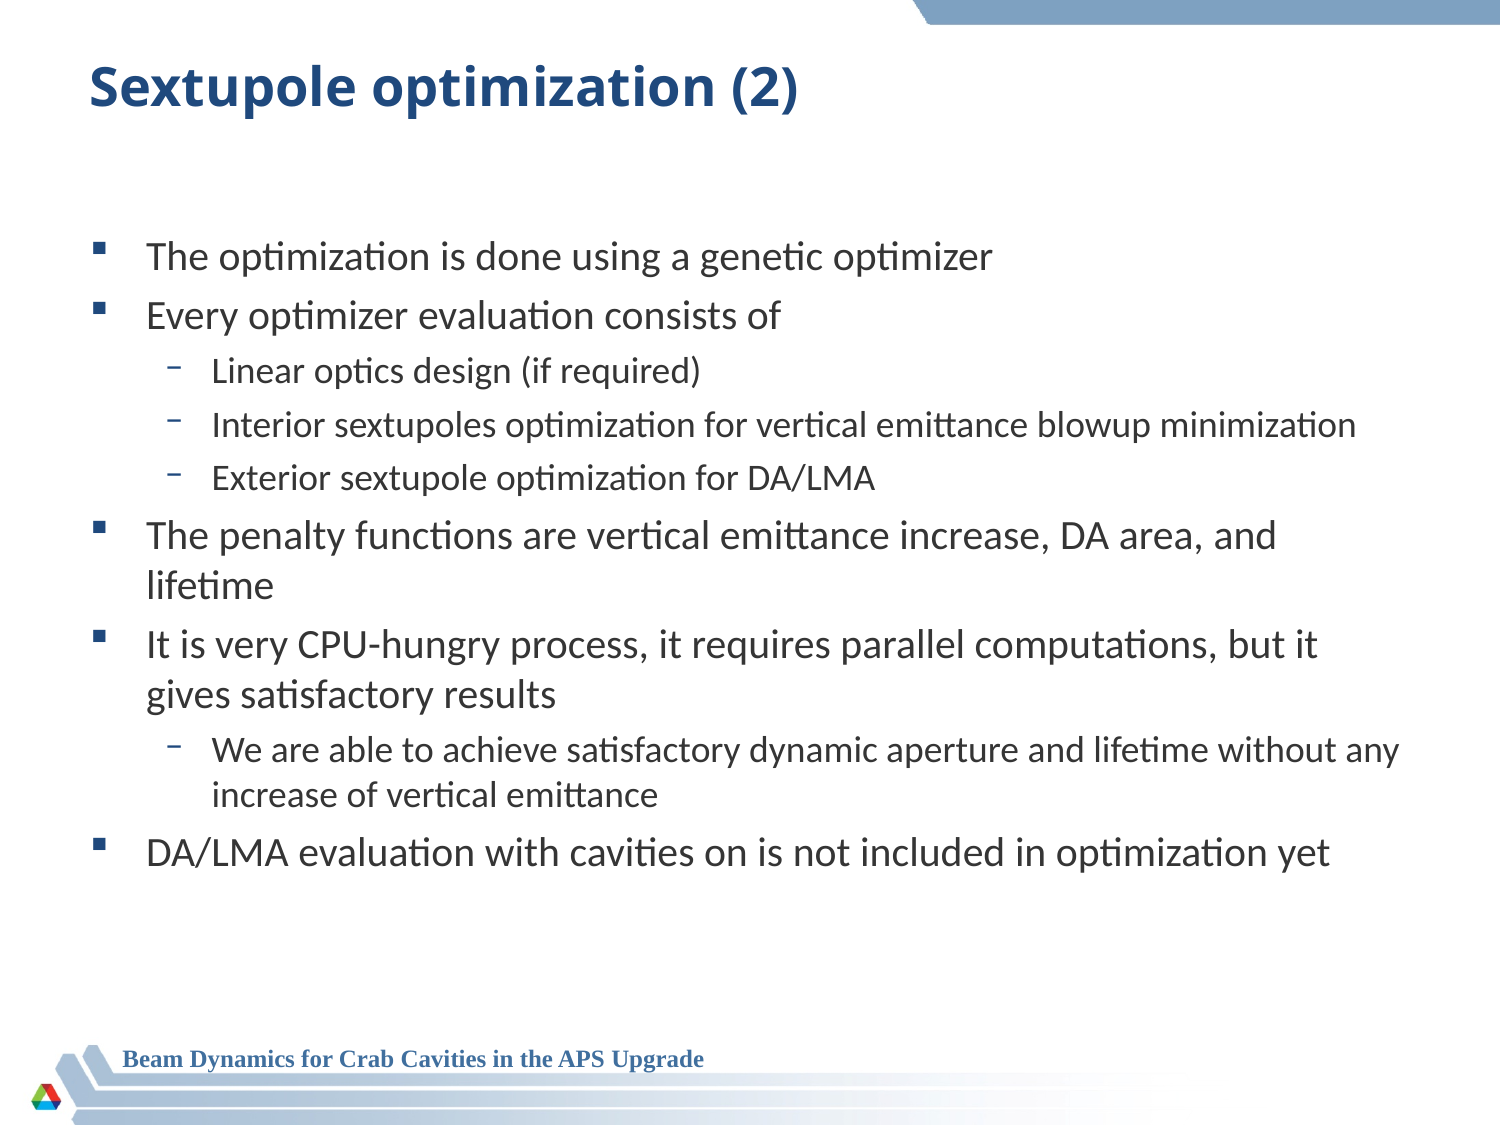

# Sextupole optimization (2)
The optimization is done using a genetic optimizer
Every optimizer evaluation consists of
Linear optics design (if required)
Interior sextupoles optimization for vertical emittance blowup minimization
Exterior sextupole optimization for DA/LMA
The penalty functions are vertical emittance increase, DA area, and lifetime
It is very CPU-hungry process, it requires parallel computations, but it gives satisfactory results
We are able to achieve satisfactory dynamic aperture and lifetime without any increase of vertical emittance
DA/LMA evaluation with cavities on is not included in optimization yet